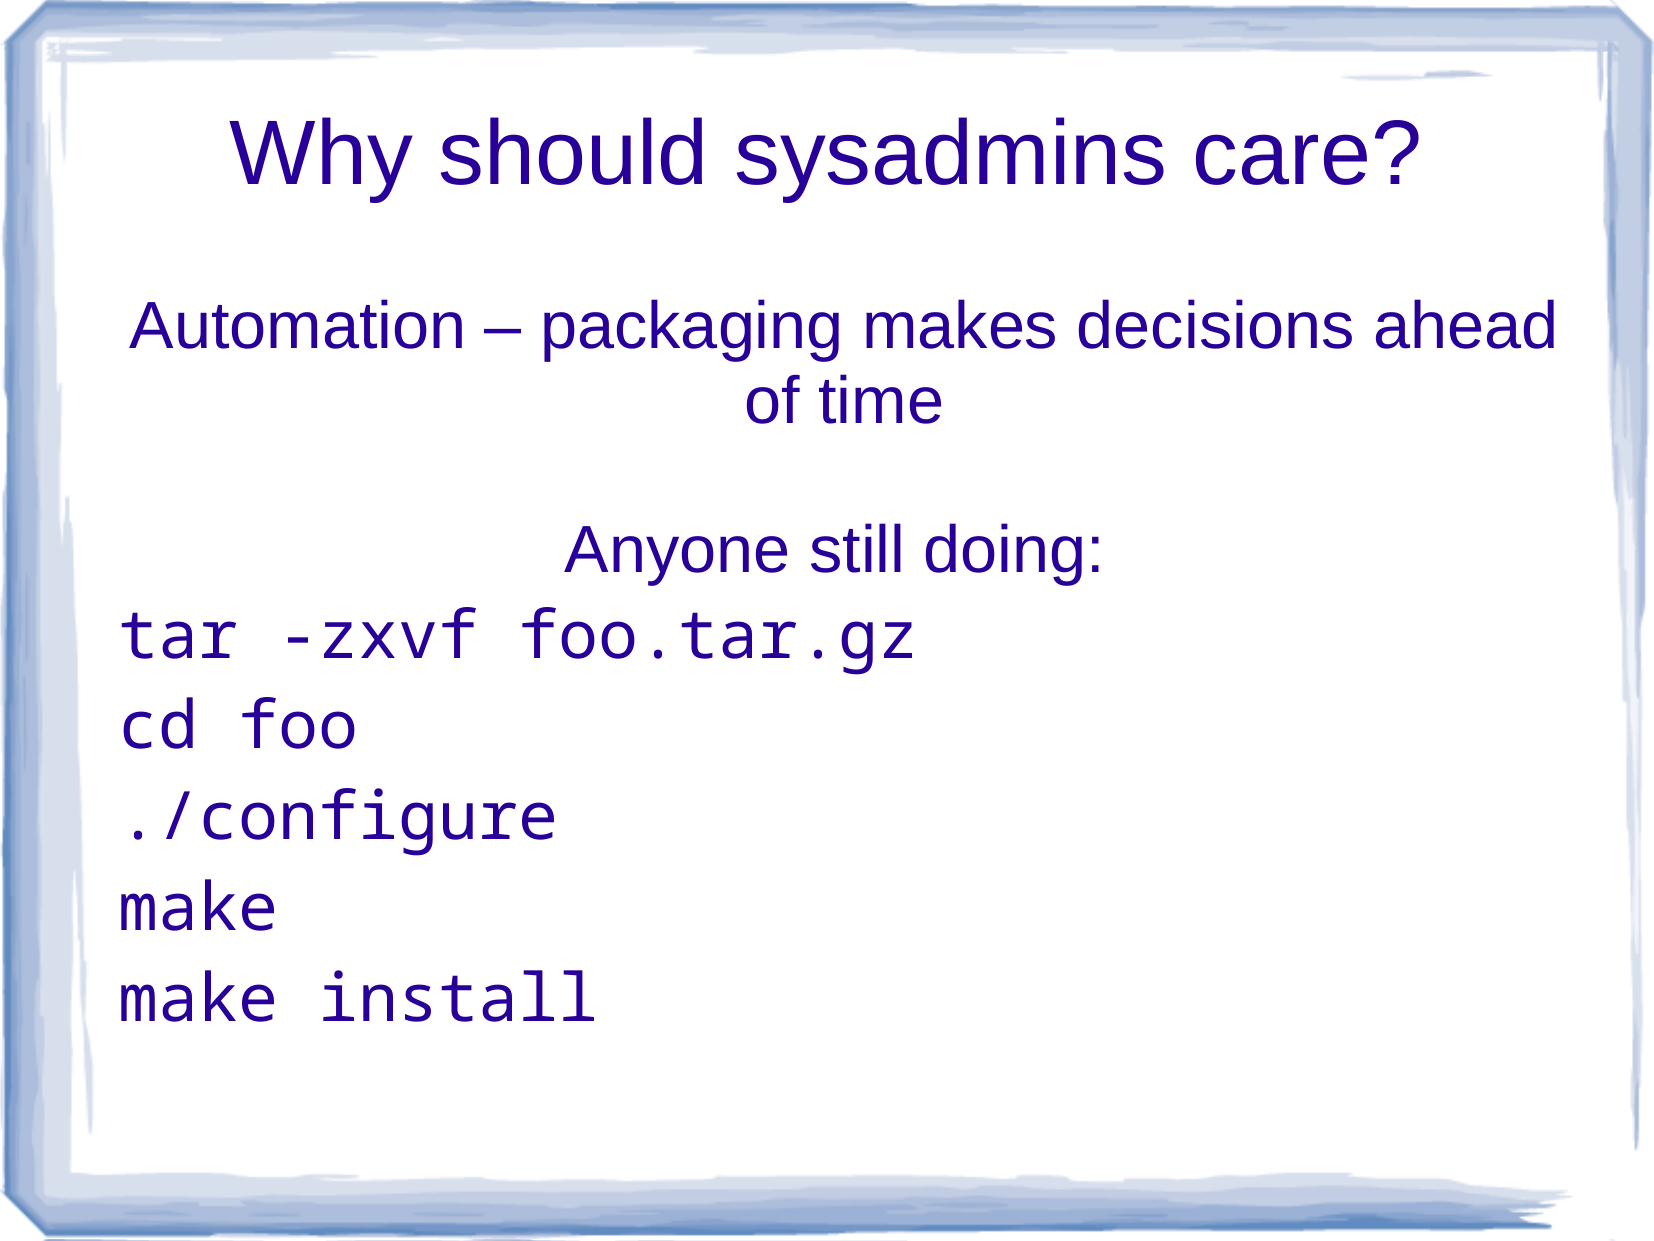

# Why should sysadmins care?
Automation – packaging makes decisions ahead of time
Anyone still doing:
tar -zxvf foo.tar.gz
cd foo
./configure
make
make install